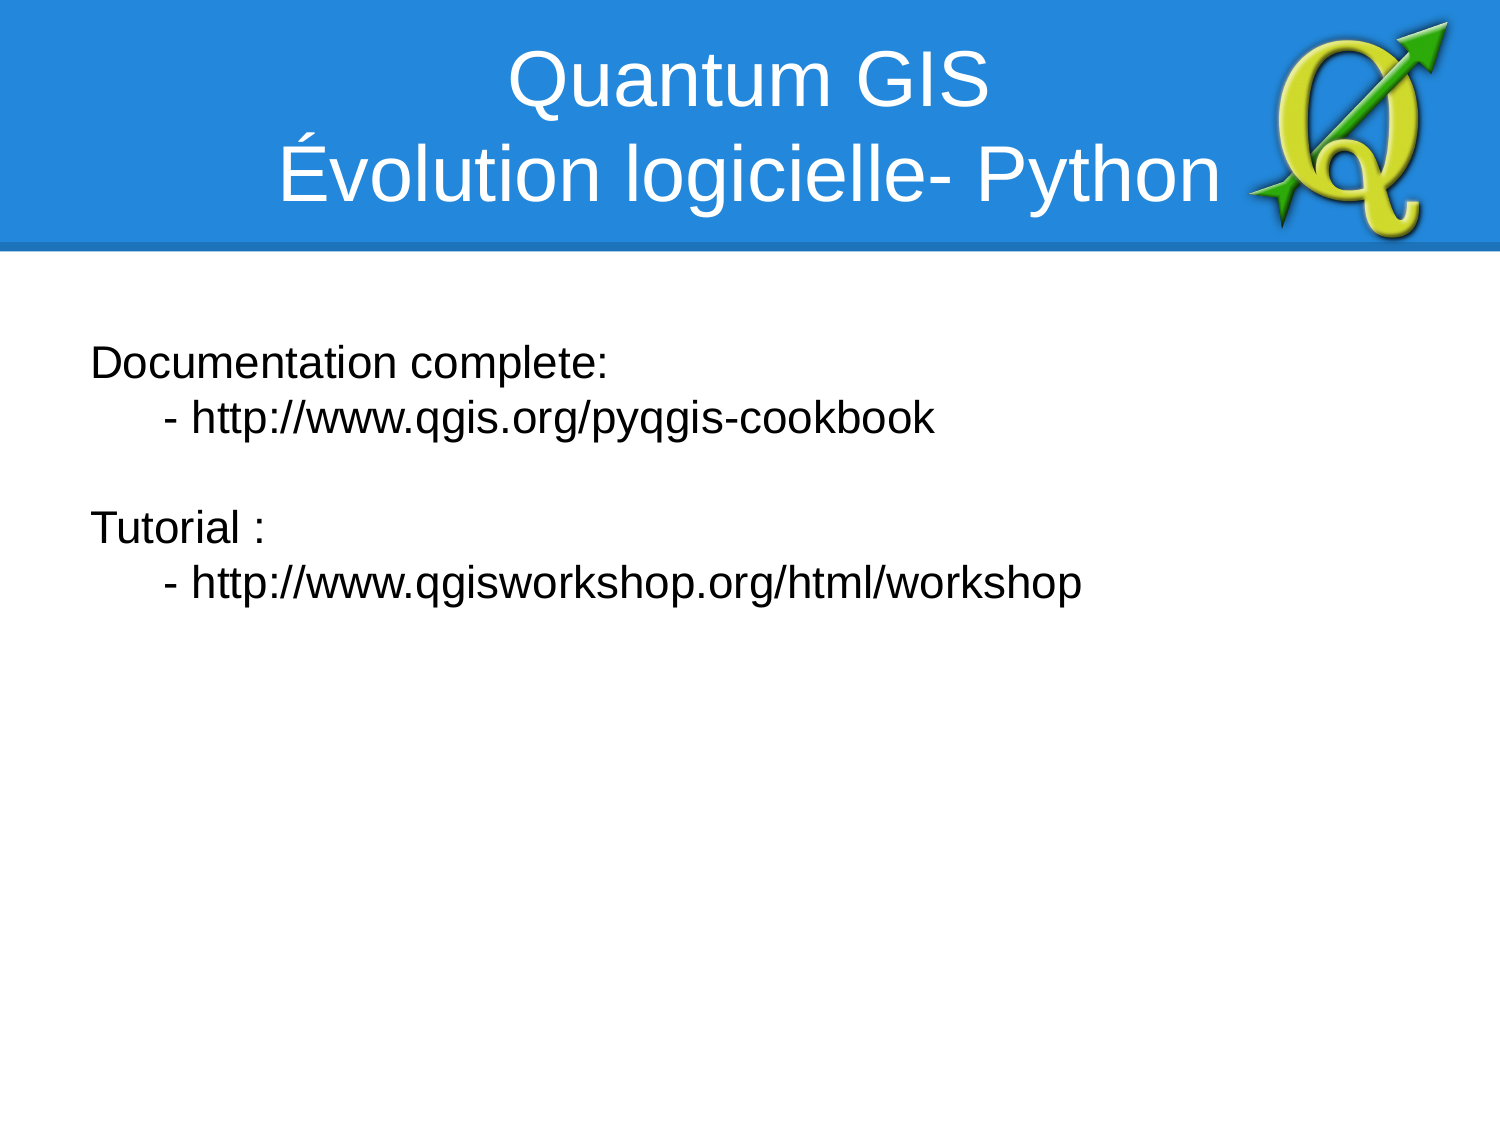

# Quantum GIS Évolution logicielle- Python
Documentation complete:
	- http://www.qgis.org/pyqgis-cookbook
Tutorial :
	- http://www.qgisworkshop.org/html/workshop